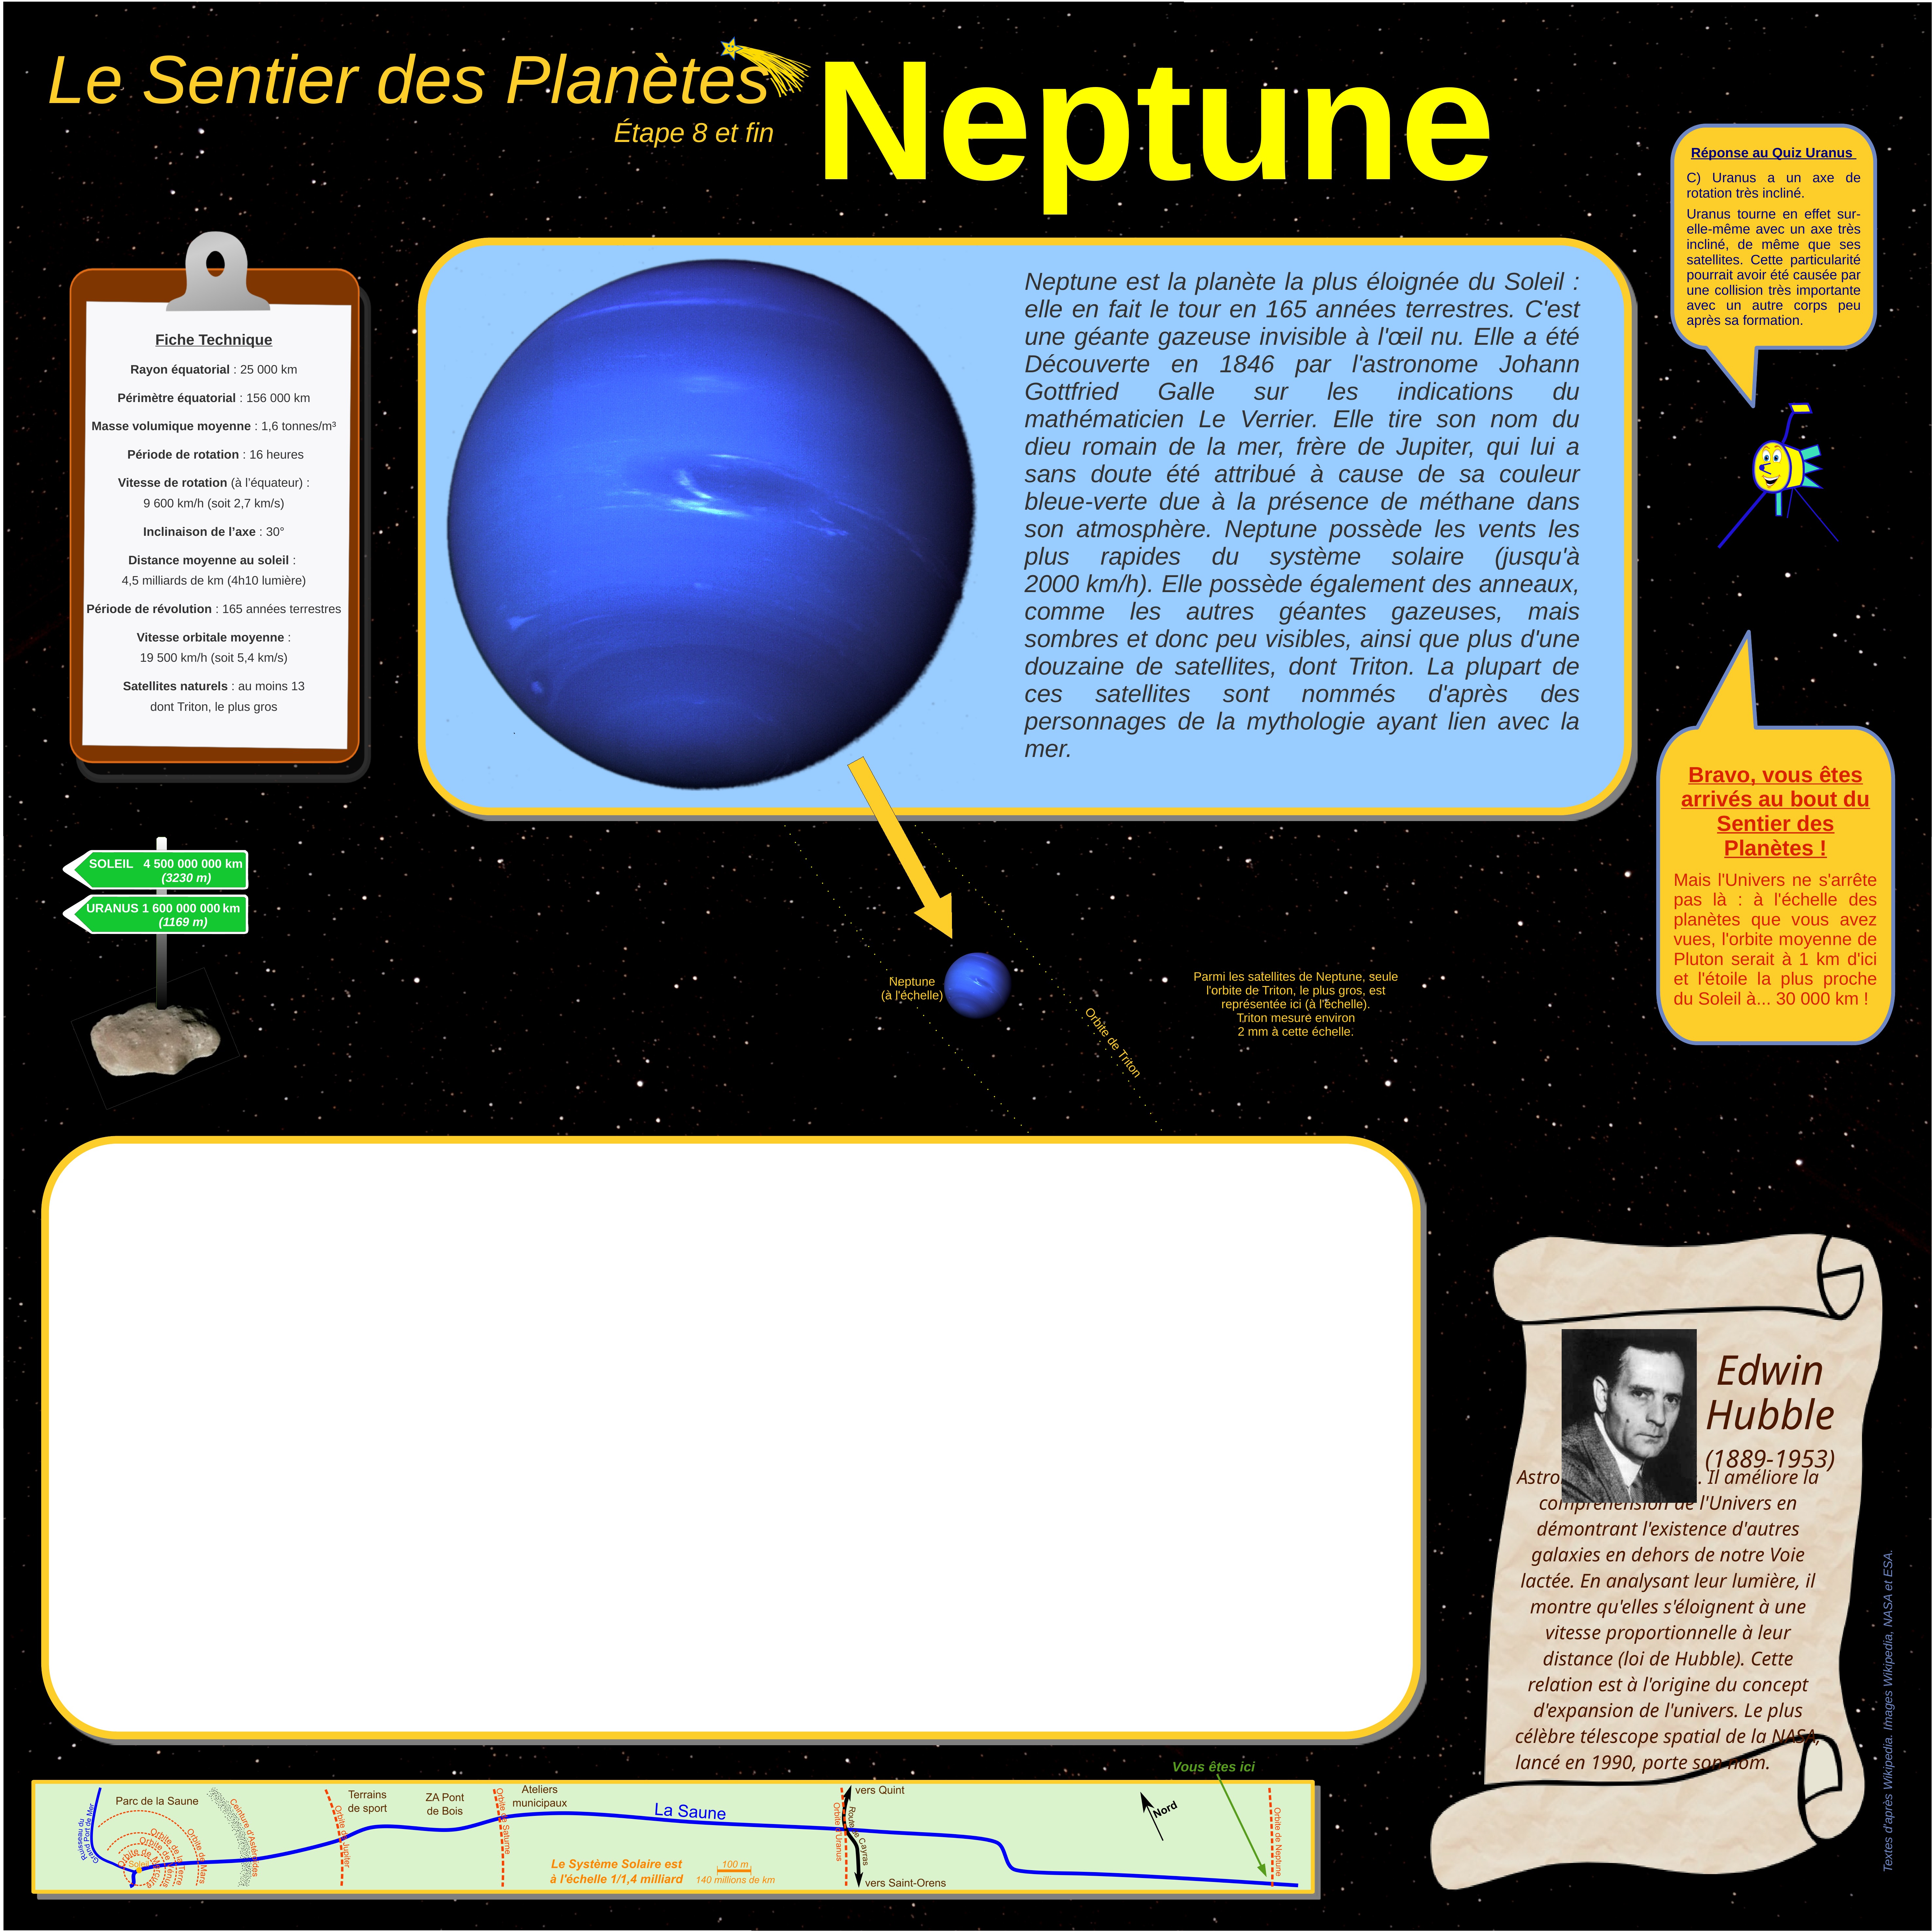

Neptune
Le Sentier des Planètes
Étape 8 et fin
Réponse au Quiz Uranus
C) Uranus a un axe de rotation très incliné.
Uranus tourne en effet sur-elle-même avec un axe très incliné, de même que ses satellites. Cette particularité pourrait avoir été causée par une collision très importante avec un autre corps peu après sa formation.
Fiche Technique
Rayon équatorial : 25 000 km
Périmètre équatorial : 156 000 km
Masse volumique moyenne : 1,6 tonnes/m³
 Période de rotation : 16 heures
Vitesse de rotation (à l’équateur) :
9 600 km/h (soit 2,7 km/s)
Inclinaison de l’axe : 30°
Distance moyenne au soleil :
4,5 milliards de km (4h10 lumière)
Période de révolution : 165 années terrestres
Vitesse orbitale moyenne :
19 500 km/h (soit 5,4 km/s)
Satellites naturels : au moins 13
dont Triton, le plus gros
Neptune est la planète la plus éloignée du Soleil : elle en fait le tour en 165 années terrestres. C'est une géante gazeuse invisible à l'œil nu. Elle a été Découverte en 1846 par l'astronome Johann Gottfried Galle sur les indications du mathématicien Le Verrier. Elle tire son nom du dieu romain de la mer, frère de Jupiter, qui lui a sans doute été attribué à cause de sa couleur bleue-verte due à la présence de méthane dans son atmosphère. Neptune possède les vents les plus rapides du système solaire (jusqu'à
2000 km/h). Elle possède également des anneaux, comme les autres géantes gazeuses, mais sombres et donc peu visibles, ainsi que plus d'une douzaine de satellites, dont Triton. La plupart de ces satellites sont nommés d'après des personnages de la mythologie ayant lien avec la mer.
Bravo, vous êtes arrivés au bout du Sentier des Planètes !
Mais l'Univers ne s'arrête pas là : à l'échelle des planètes que vous avez vues, l'orbite moyenne de Pluton serait à 1 km d'ici et l'étoile la plus proche du Soleil à... 30 000 km !
SOLEIL 4 500 000 000 km
			(3230 m)
URANUS 1 600 000 000 km
			(1169 m)
Parmi les satellites de Neptune, seule l'orbite de Triton, le plus gros, est représentée ici (à l'échelle).
Triton mesure environ
2 mm à cette échelle.
Neptune
(à l'échelle)
Orbite de Triton
Edwin
Hubble
(1889-1953)
Astronome américain. Il améliore la compréhension de l'Univers en démontrant l'existence d'autres galaxies en dehors de notre Voie lactée. En analysant leur lumière, il montre qu'elles s'éloignent à une vitesse proportionnelle à leur distance (loi de Hubble). Cette relation est à l'origine du concept d'expansion de l'univers. Le plus célèbre télescope spatial de la NASA, lancé en 1990, porte son nom.
Textes d'après Wikipedia. Images Wikipedia, NASA et ESA.
Vous êtes ici